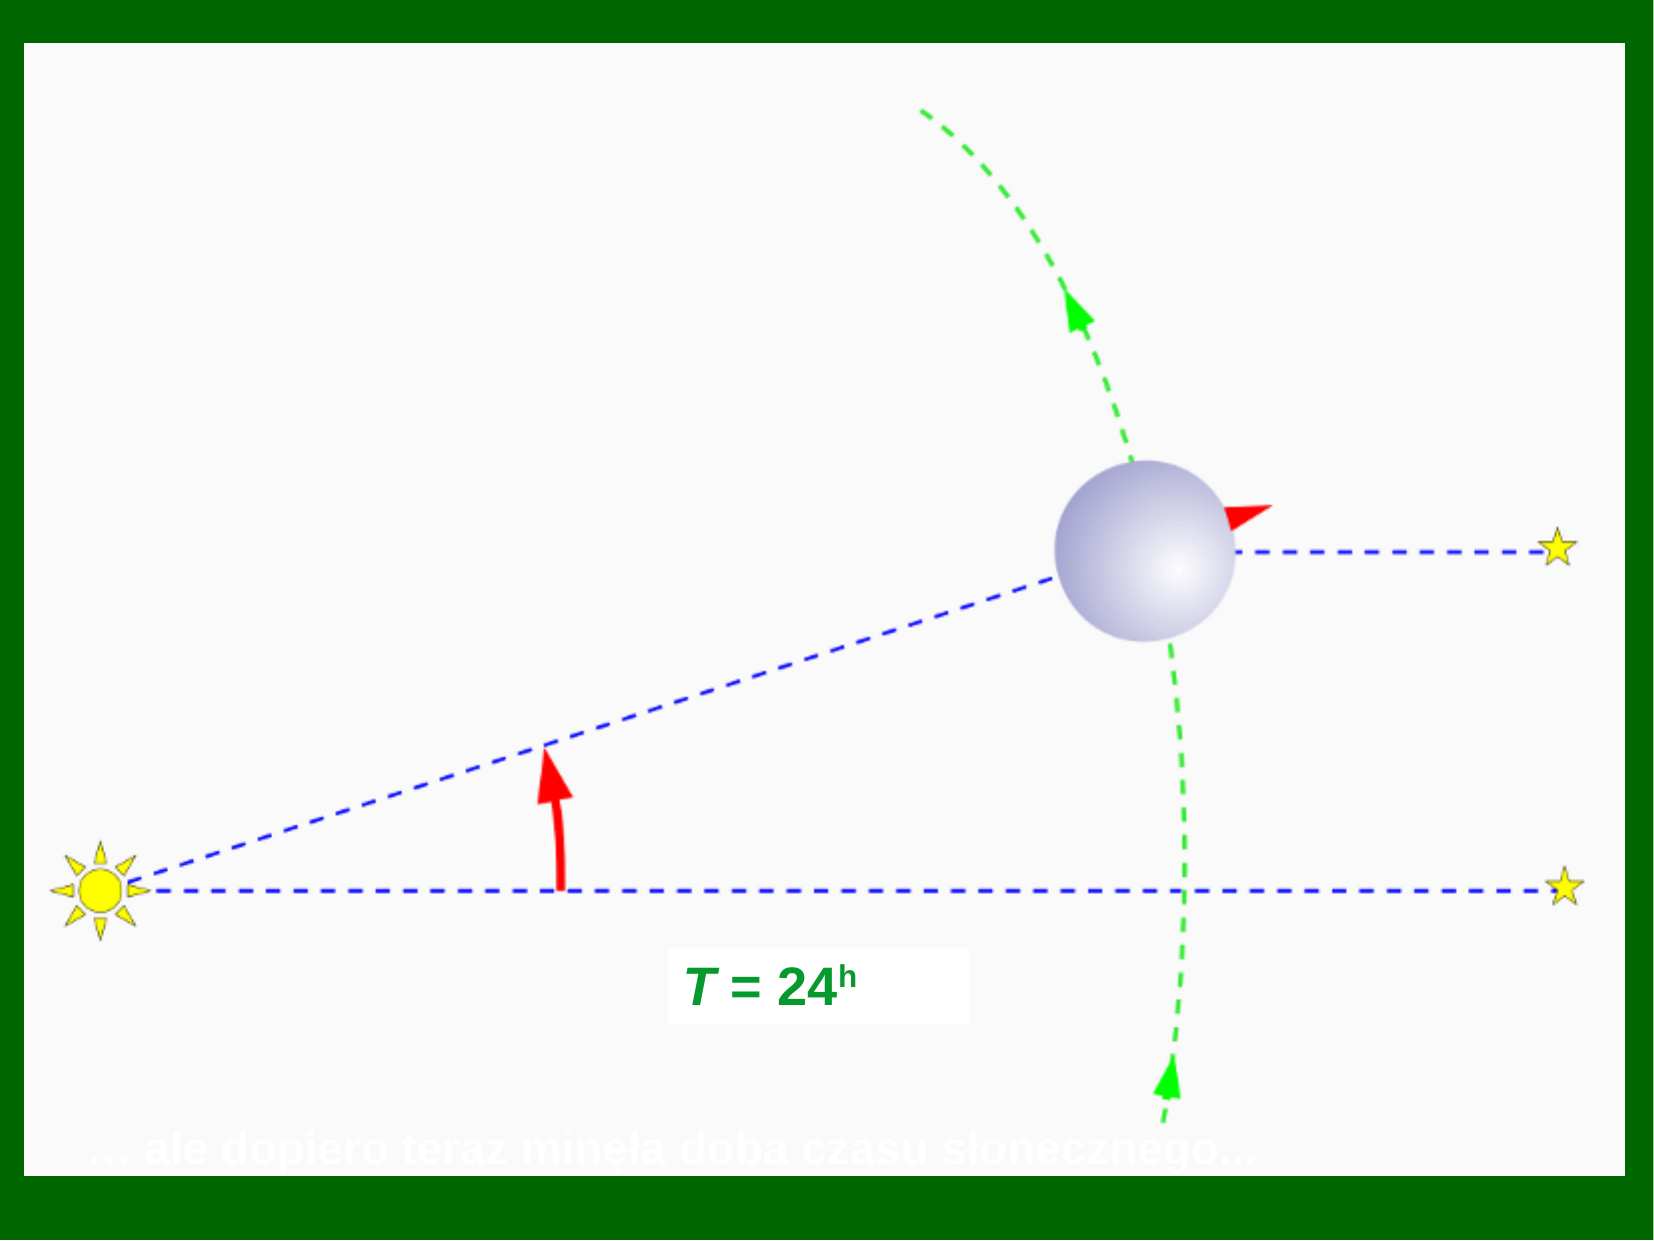

T = 24h
… ale dopiero teraz minęła doba czasu słonecznego...